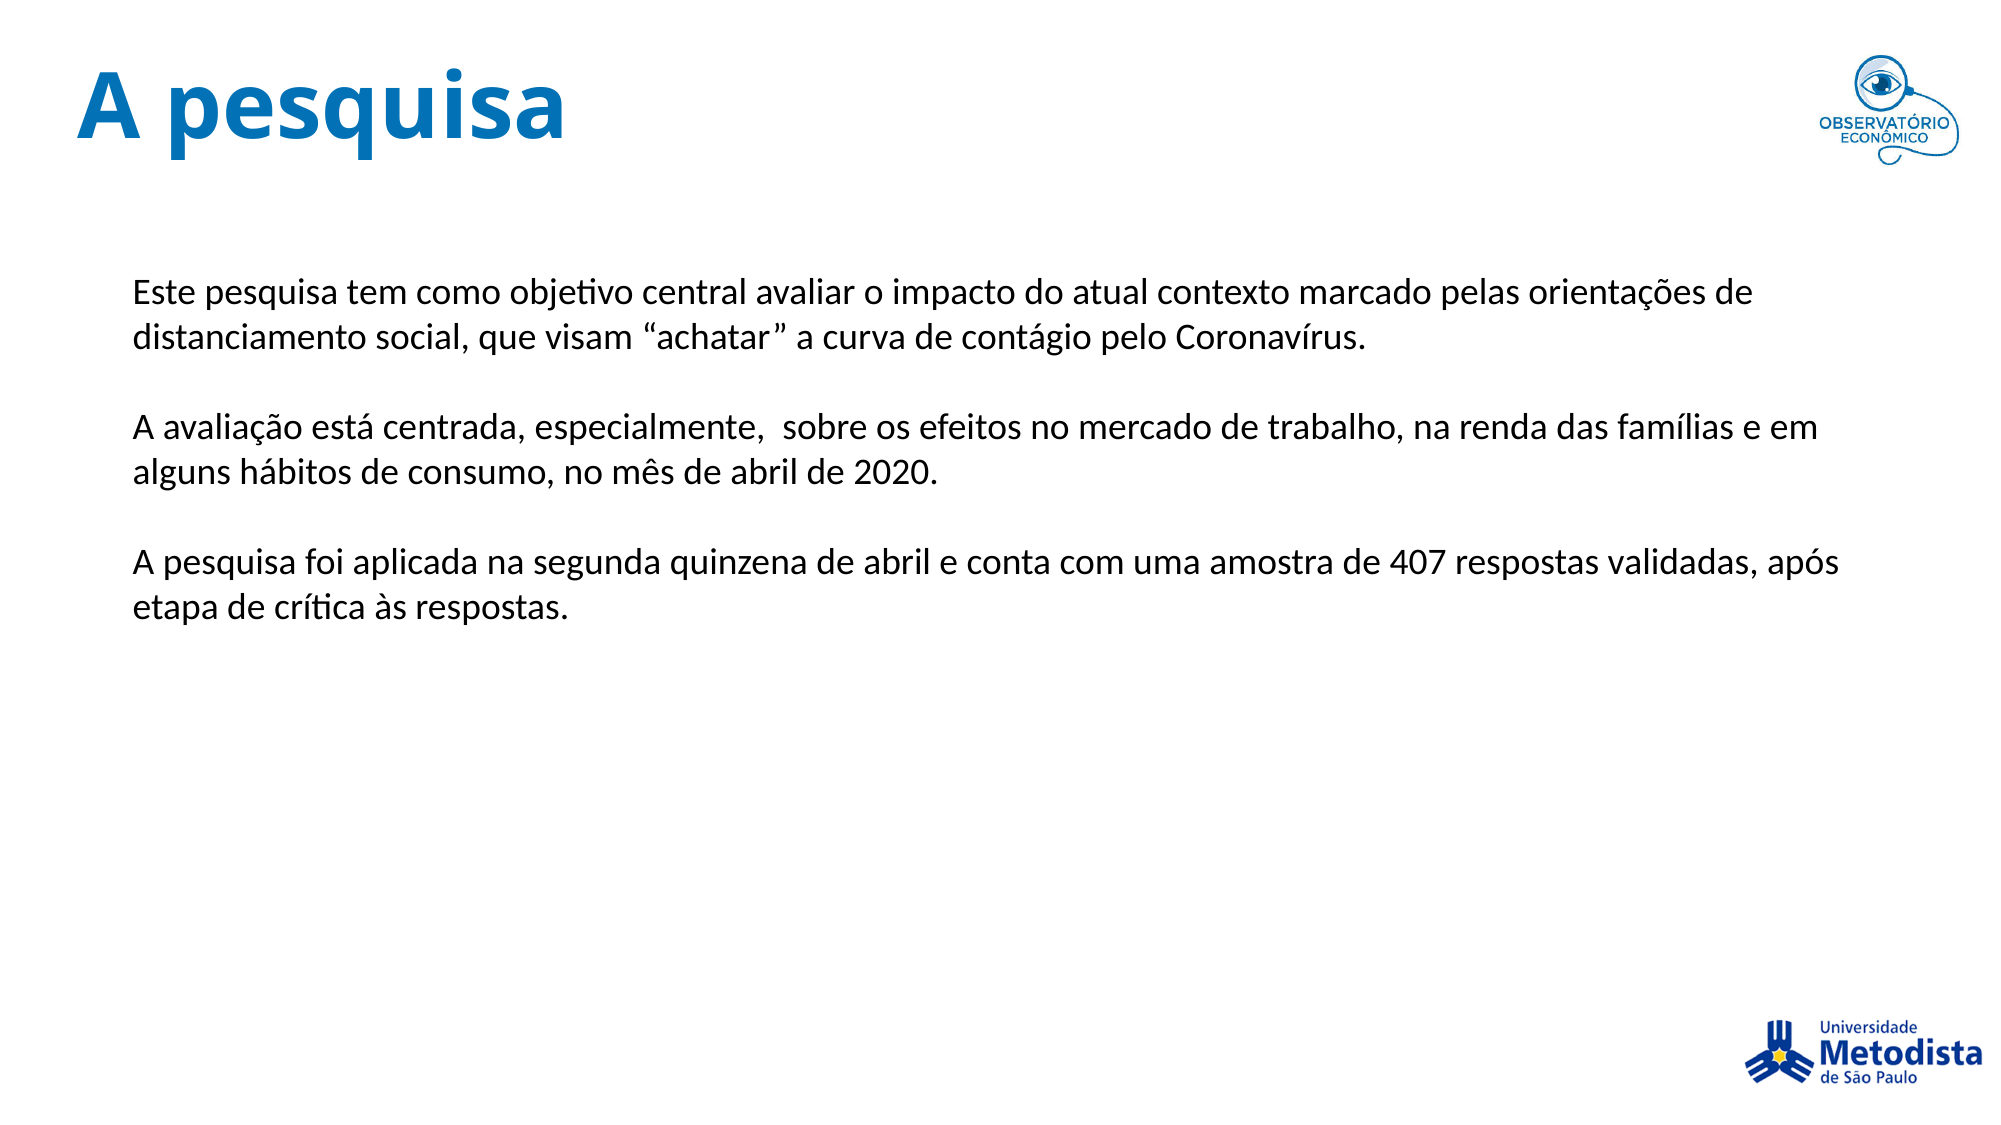

# A pesquisa
Este pesquisa tem como objetivo central avaliar o impacto do atual contexto marcado pelas orientações de distanciamento social, que visam “achatar” a curva de contágio pelo Coronavírus.
A avaliação está centrada, especialmente, sobre os efeitos no mercado de trabalho, na renda das famílias e em alguns hábitos de consumo, no mês de abril de 2020.
A pesquisa foi aplicada na segunda quinzena de abril e conta com uma amostra de 407 respostas validadas, após etapa de crítica às respostas.